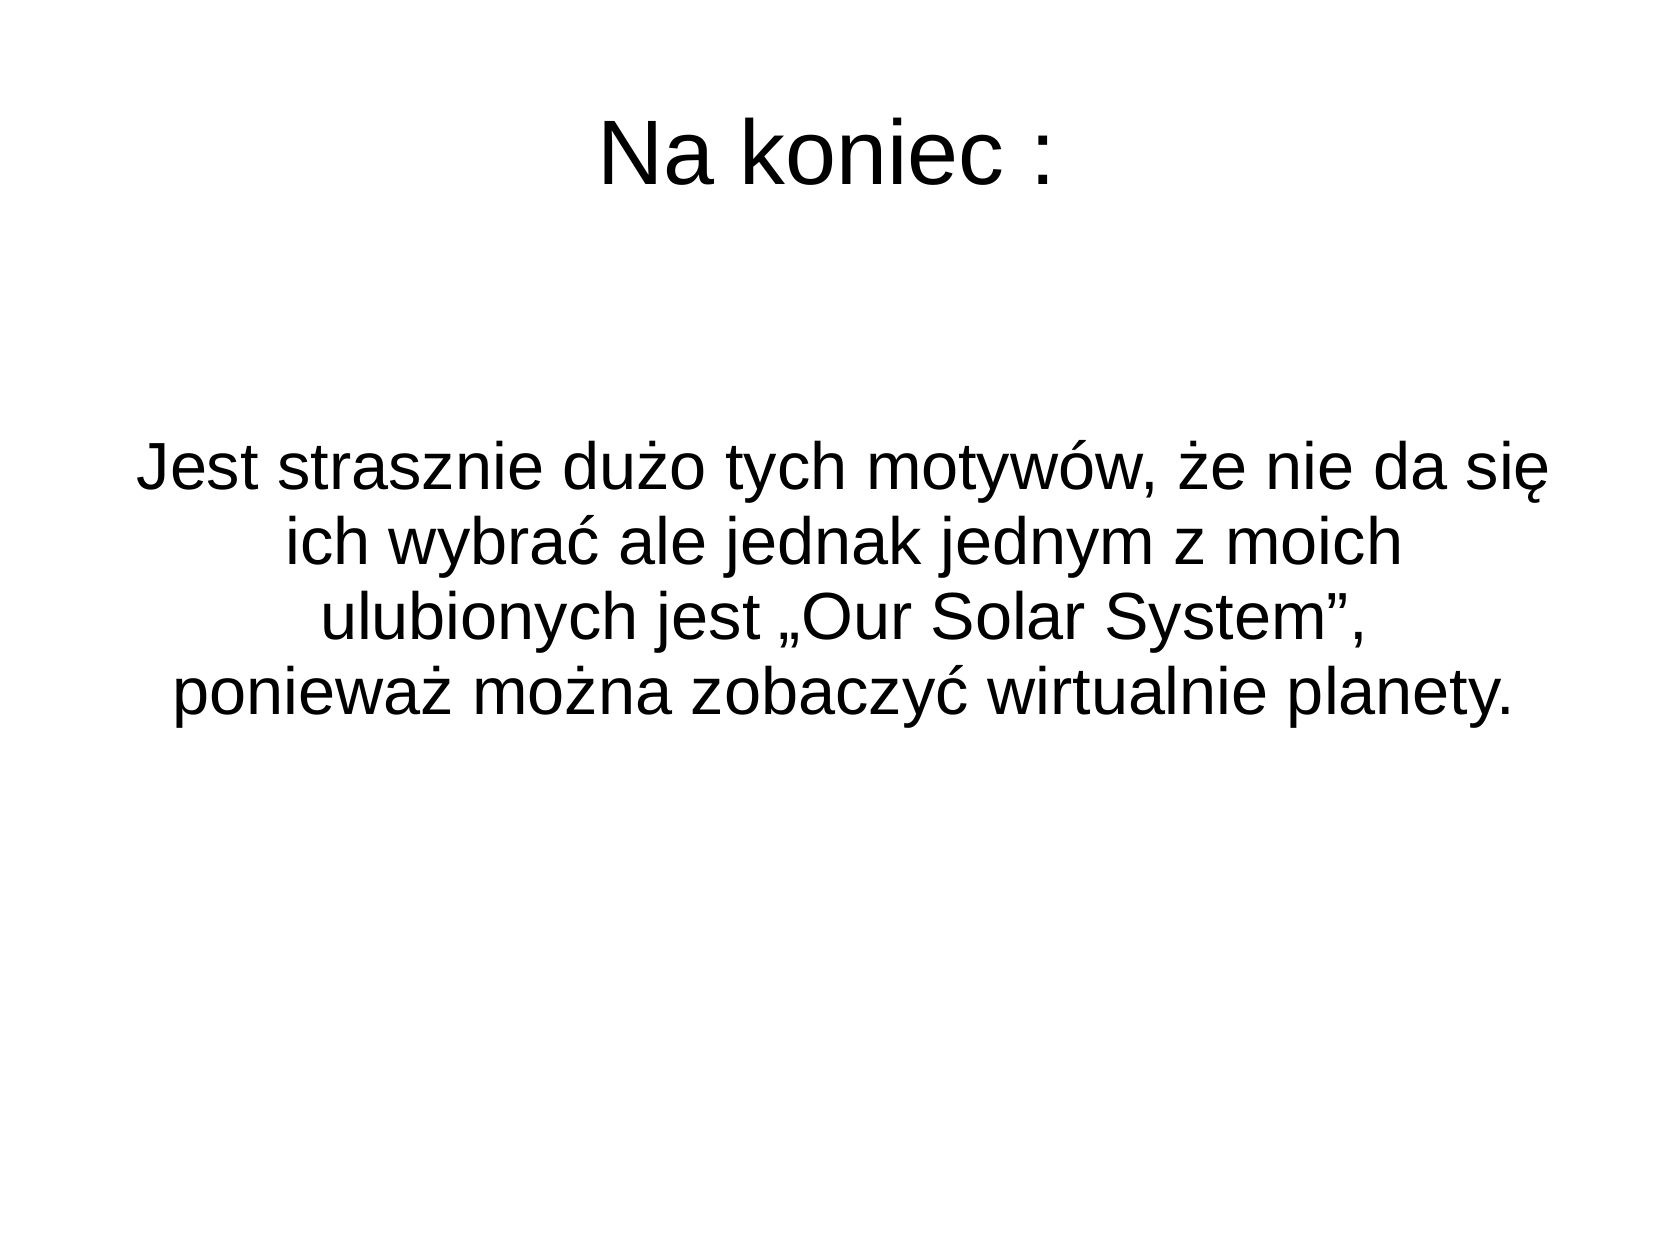

# Na koniec :
Jest strasznie dużo tych motywów, że nie da się ich wybrać ale jednak jednym z moich ulubionych jest „Our Solar System”,
ponieważ można zobaczyć wirtualnie planety.